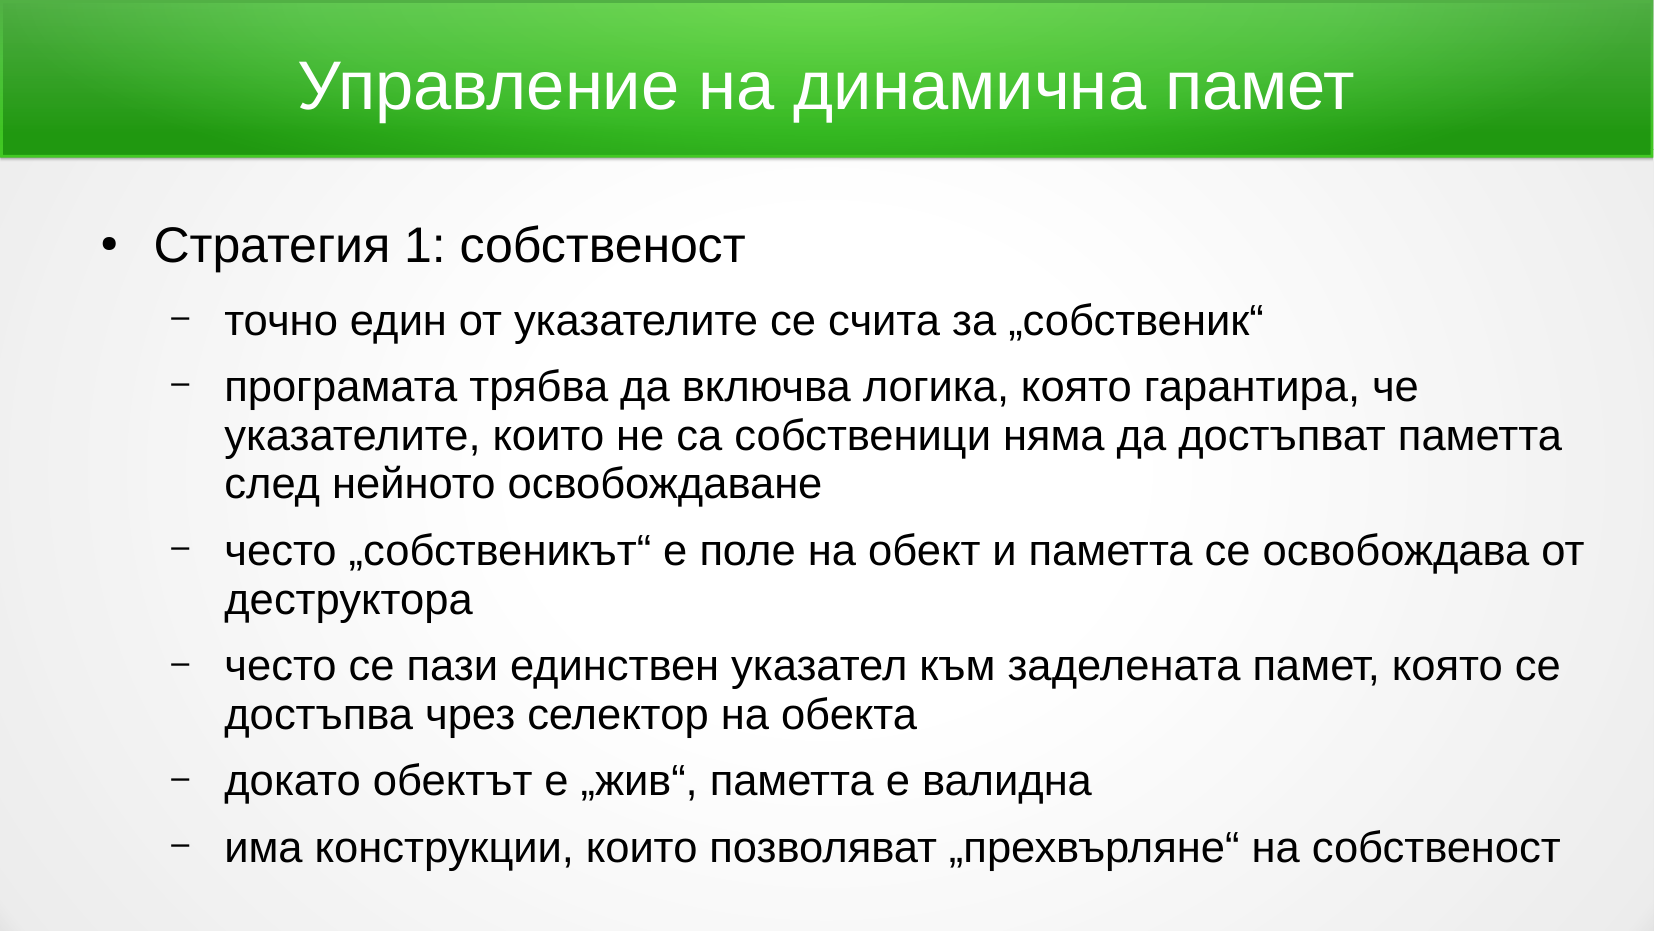

# Управление на динамична памет
Стратегия 1: собственост
точно един от указателите се счита за „собственик“
програмата трябва да включва логика, която гарантира, че указателите, които не са собственици няма да достъпват паметта след нейното освобождаване
често „собственикът“ е поле на обект и паметта се освобождава от деструктора
често се пази единствен указател към заделената памет, която се достъпва чрез селектор на обекта
докато обектът е „жив“, паметта е валидна
има конструкции, които позволяват „прехвърляне“ на собственост